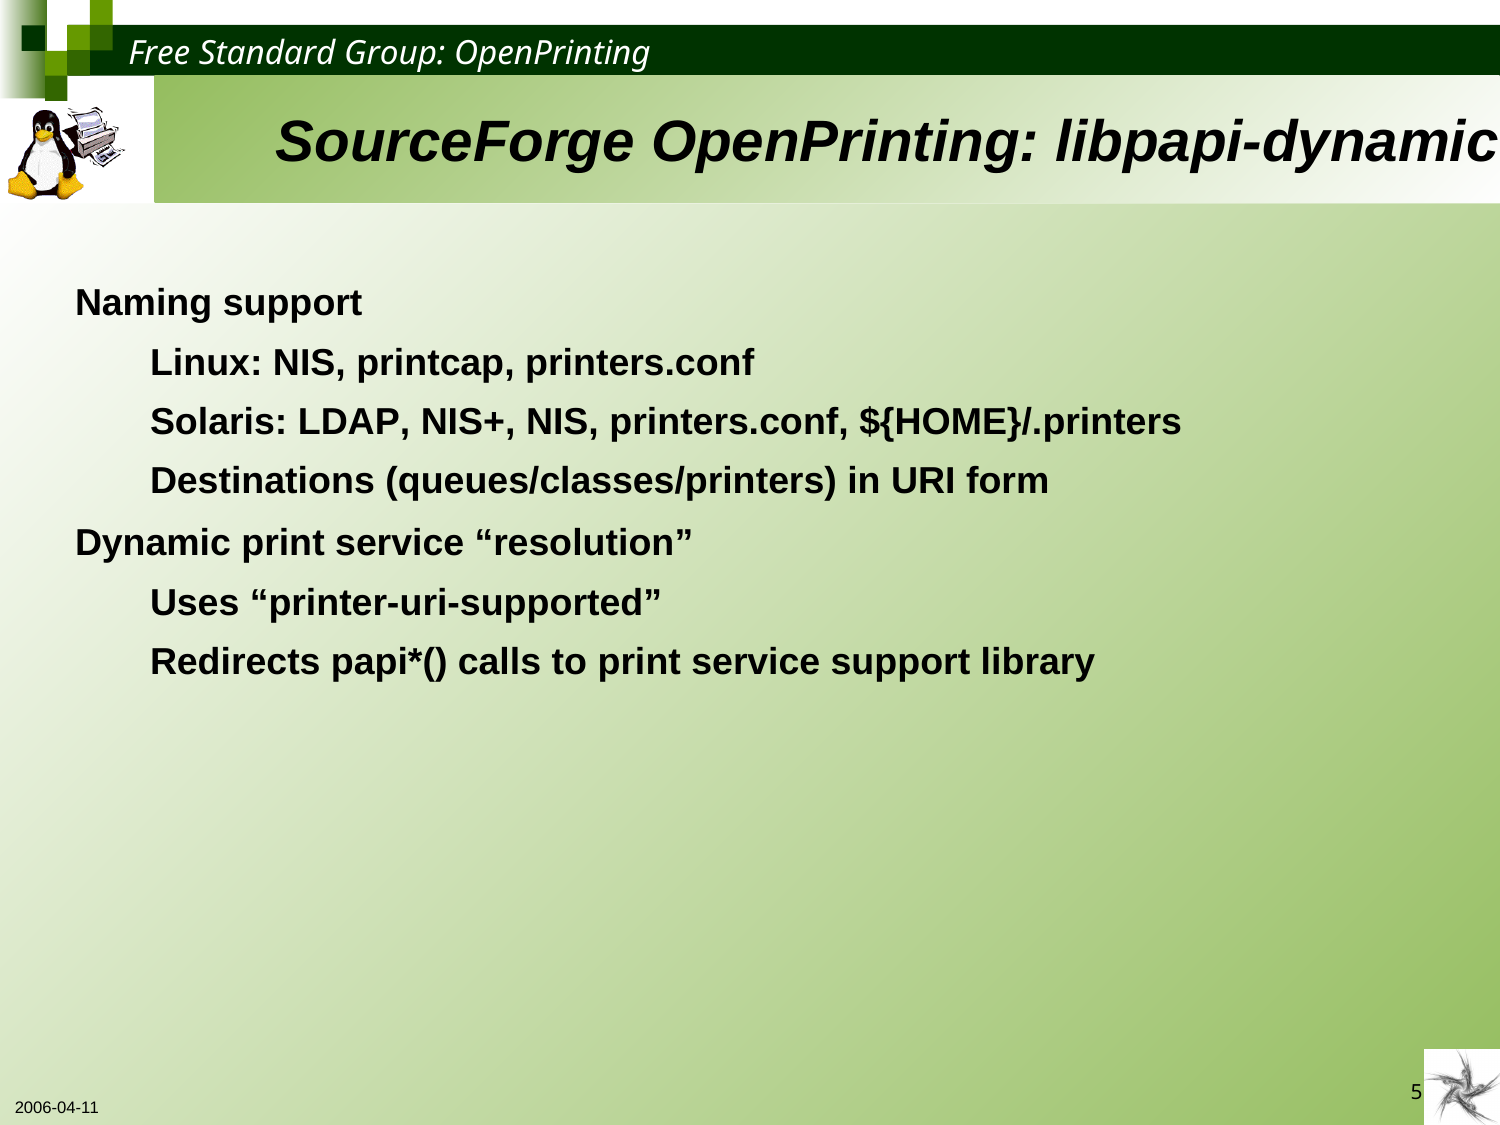

# SourceForge OpenPrinting: libpapi-dynamic
Naming support
Linux: NIS, printcap, printers.conf
Solaris: LDAP, NIS+, NIS, printers.conf, ${HOME}/.printers
Destinations (queues/classes/printers) in URI form
Dynamic print service “resolution”
Uses “printer-uri-supported”
Redirects papi*() calls to print service support library